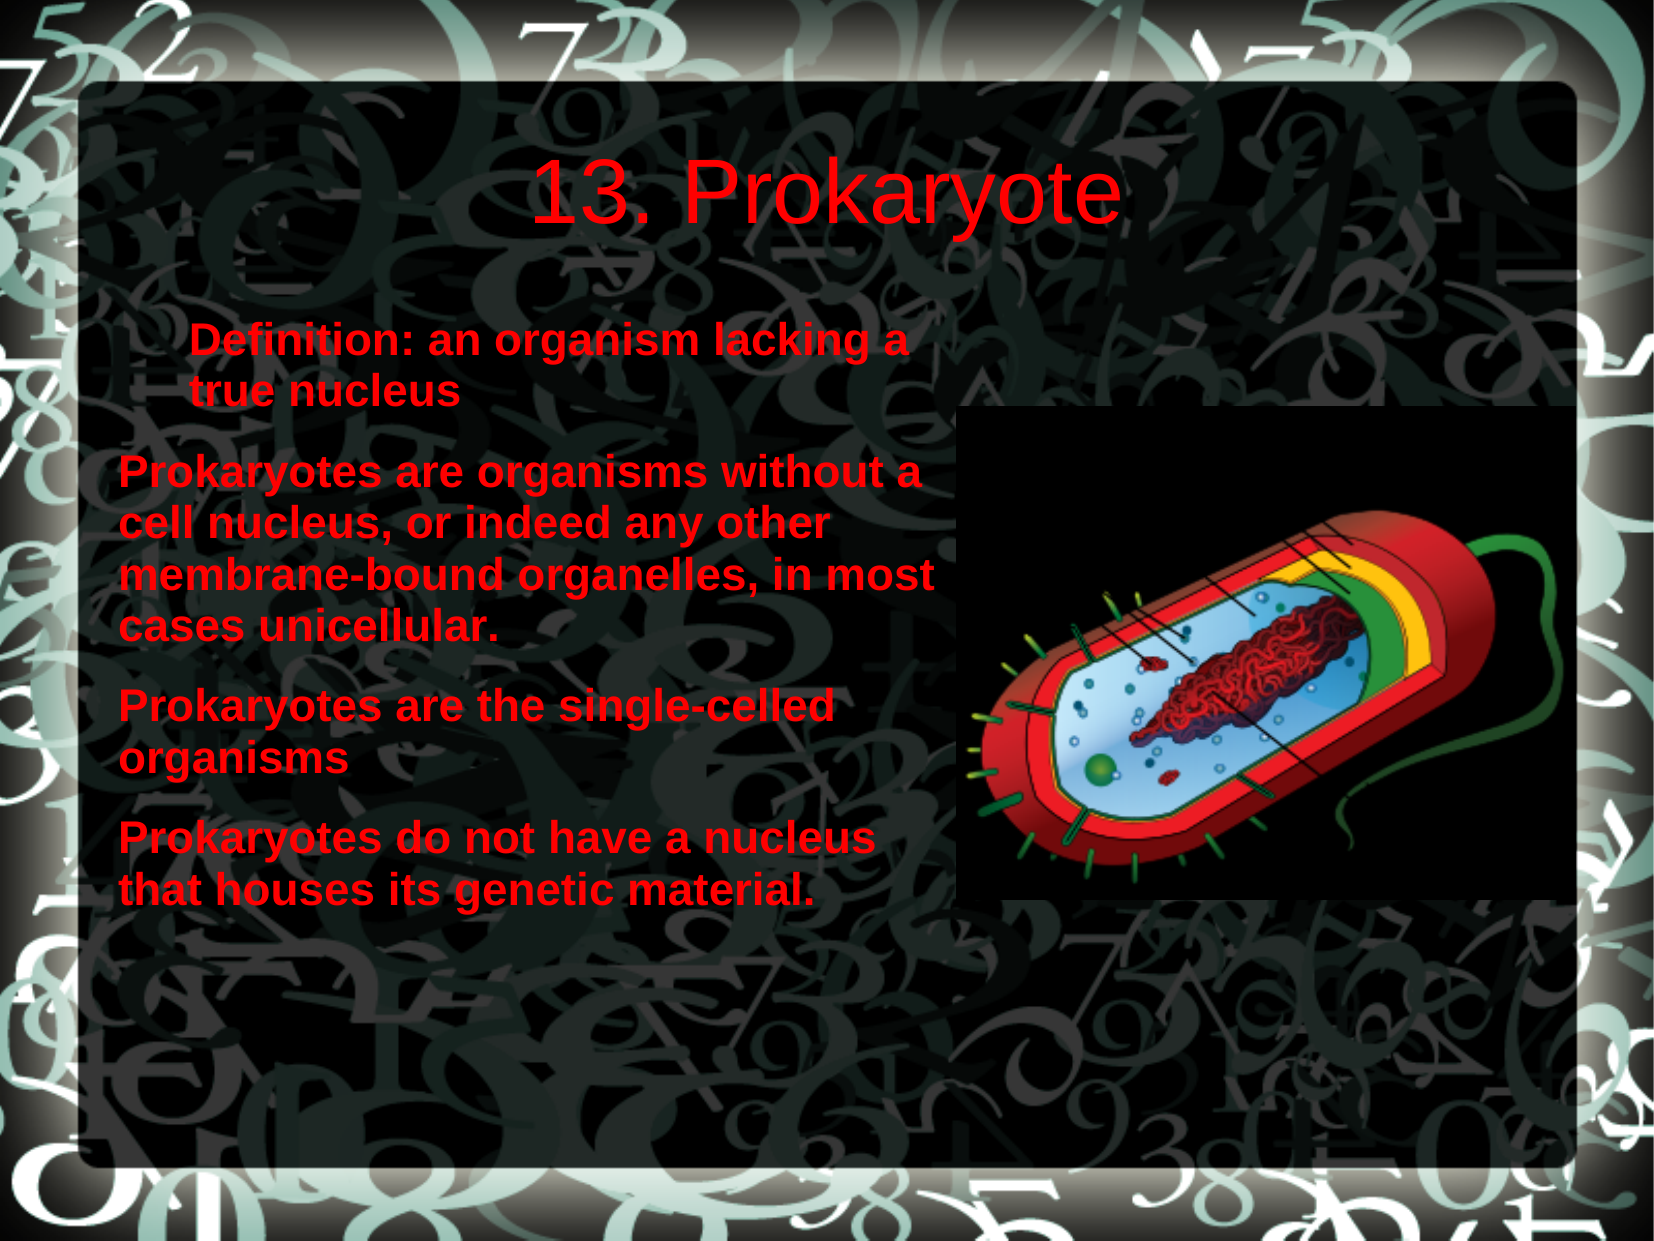

# 13. Prokaryote
Definition: an organism lacking a true nucleus
Prokaryotes are organisms without a cell nucleus, or indeed any other membrane-bound organelles, in most cases unicellular.
Prokaryotes are the single-celled organisms
Prokaryotes do not have a nucleus that houses its genetic material.